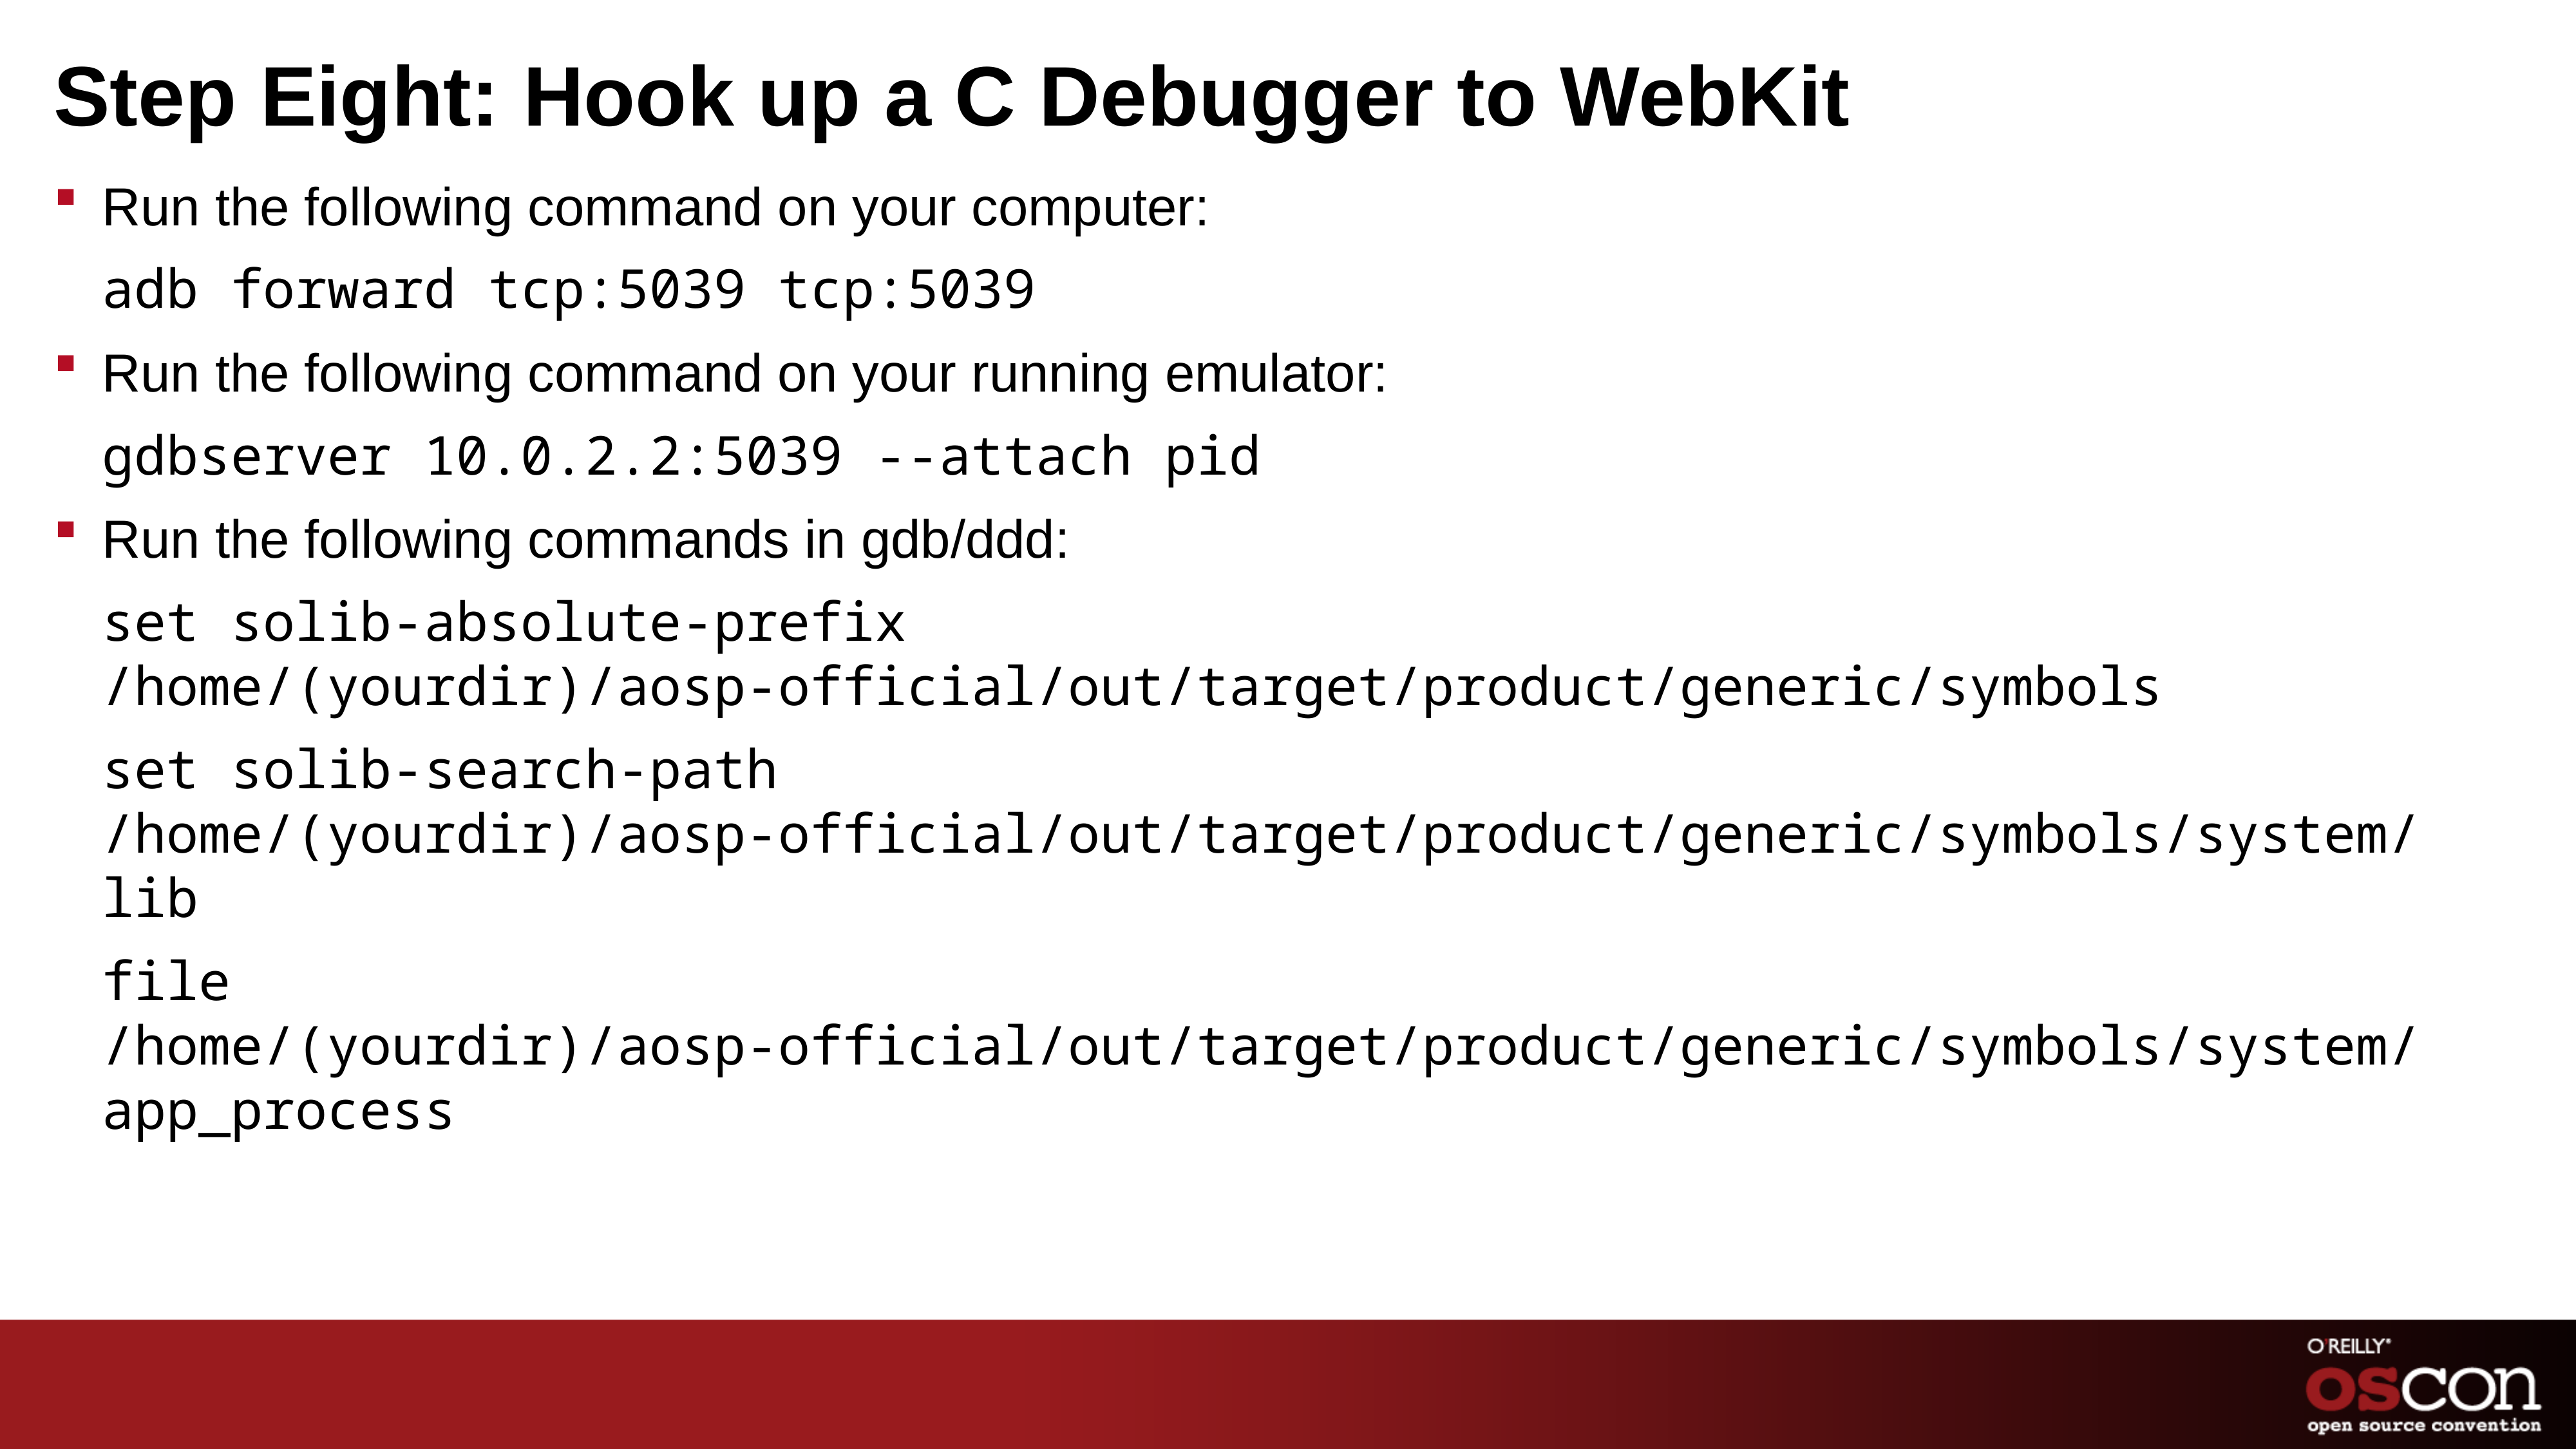

# Step Eight: Hook up a C Debugger to WebKit
Run the following command on your computer:
adb forward tcp:5039 tcp:5039
Run the following command on your running emulator:
gdbserver 10.0.2.2:5039 --attach pid
Run the following commands in gdb/ddd:
set solib-absolute-prefix /home/(yourdir)/aosp-official/out/target/product/generic/symbols
set solib-search-path /home/(yourdir)/aosp-official/out/target/product/generic/symbols/system/lib
file /home/(yourdir)/aosp-official/out/target/product/generic/symbols/system/app_process